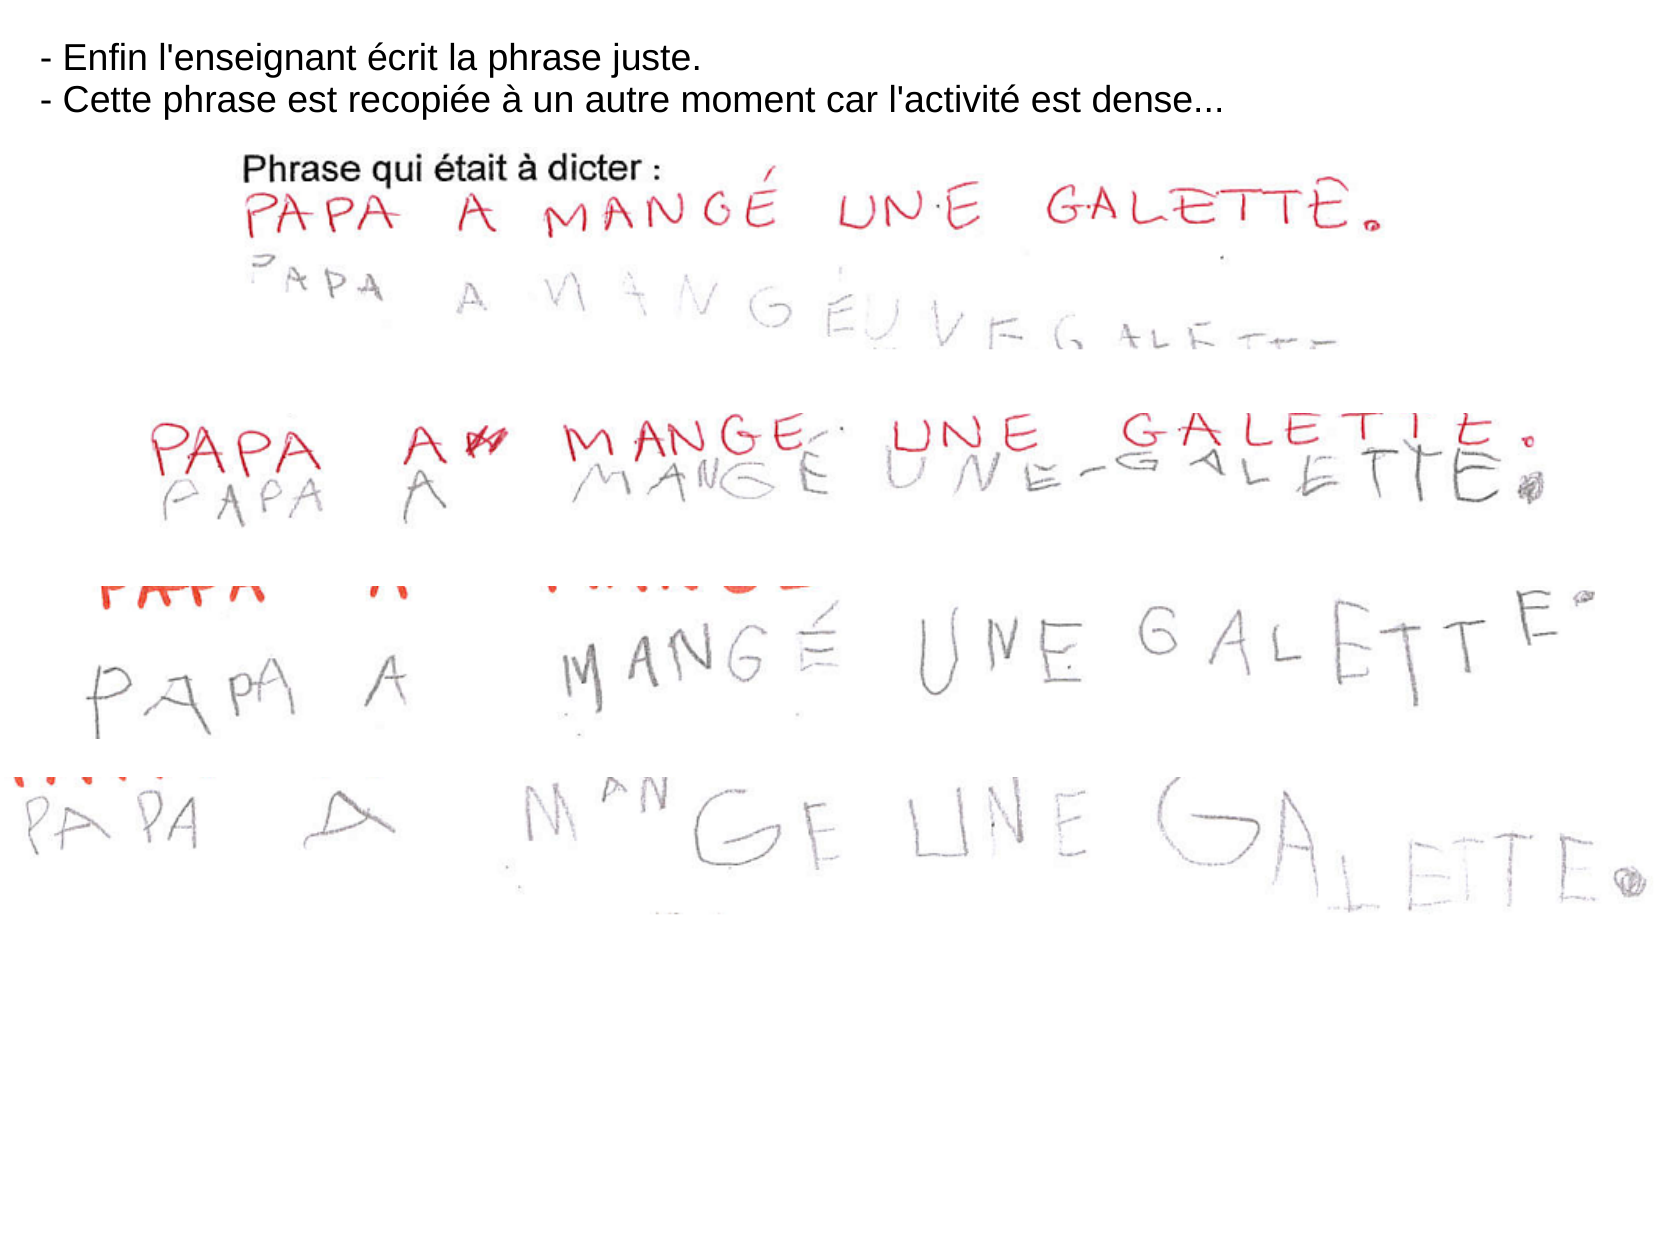

- Enfin l'enseignant écrit la phrase juste.
- Cette phrase est recopiée à un autre moment car l'activité est dense...